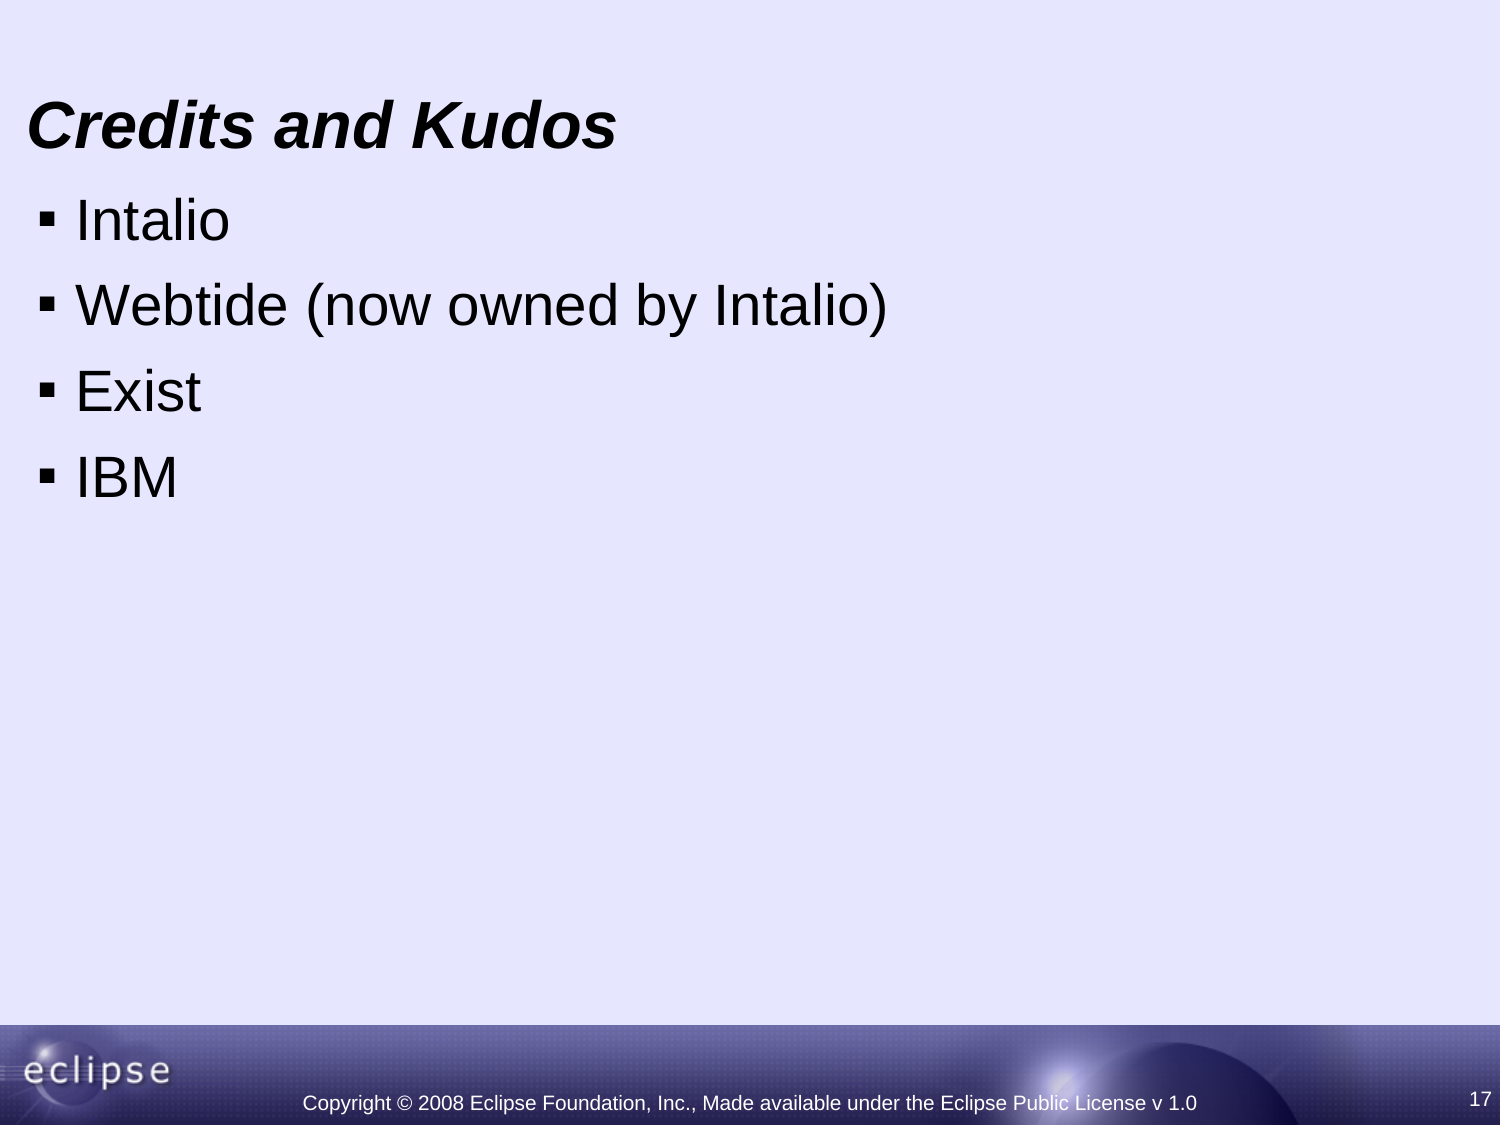

# Credits and Kudos
Intalio
Webtide (now owned by Intalio)
Exist
IBM
17